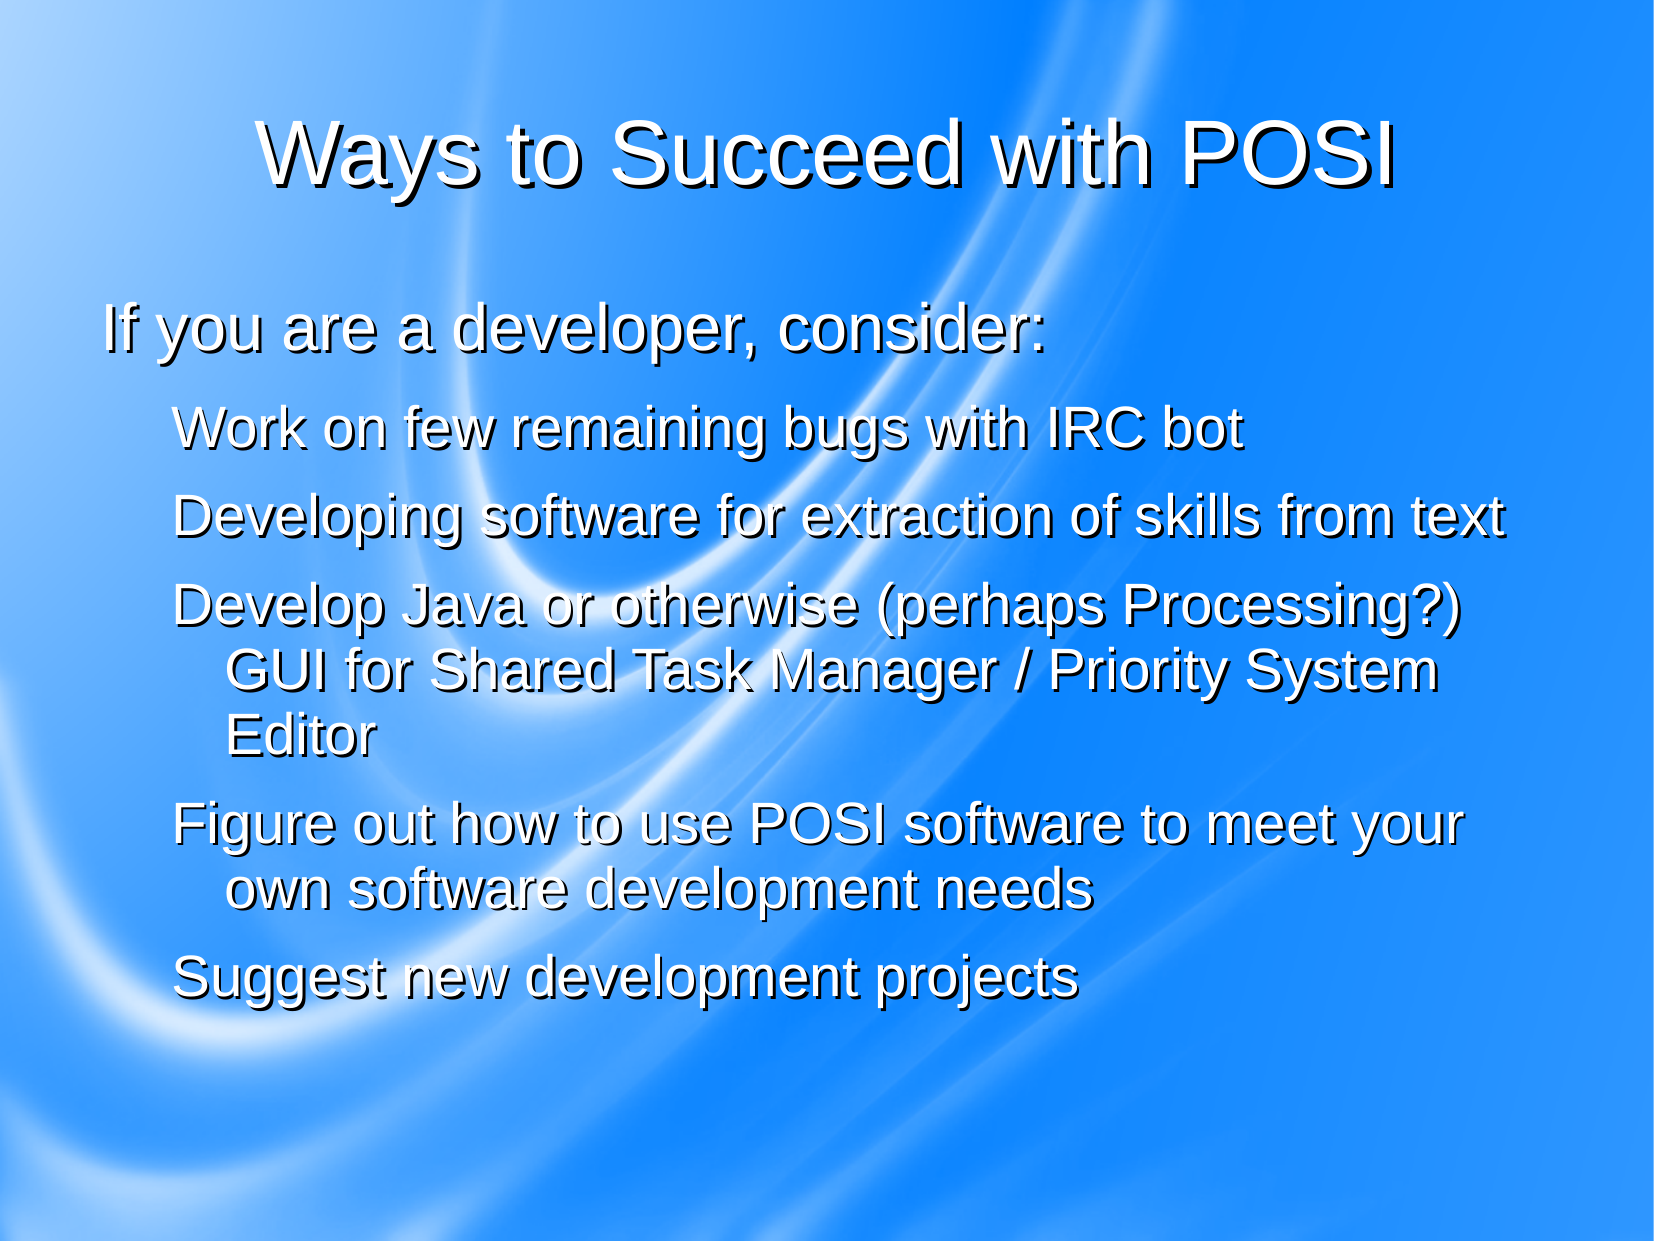

# Ways to Succeed with POSI
If you are a developer, consider:
Work on few remaining bugs with IRC bot
Developing software for extraction of skills from text
Develop Java or otherwise (perhaps Processing?) GUI for Shared Task Manager / Priority System Editor
Figure out how to use POSI software to meet your own software development needs
Suggest new development projects